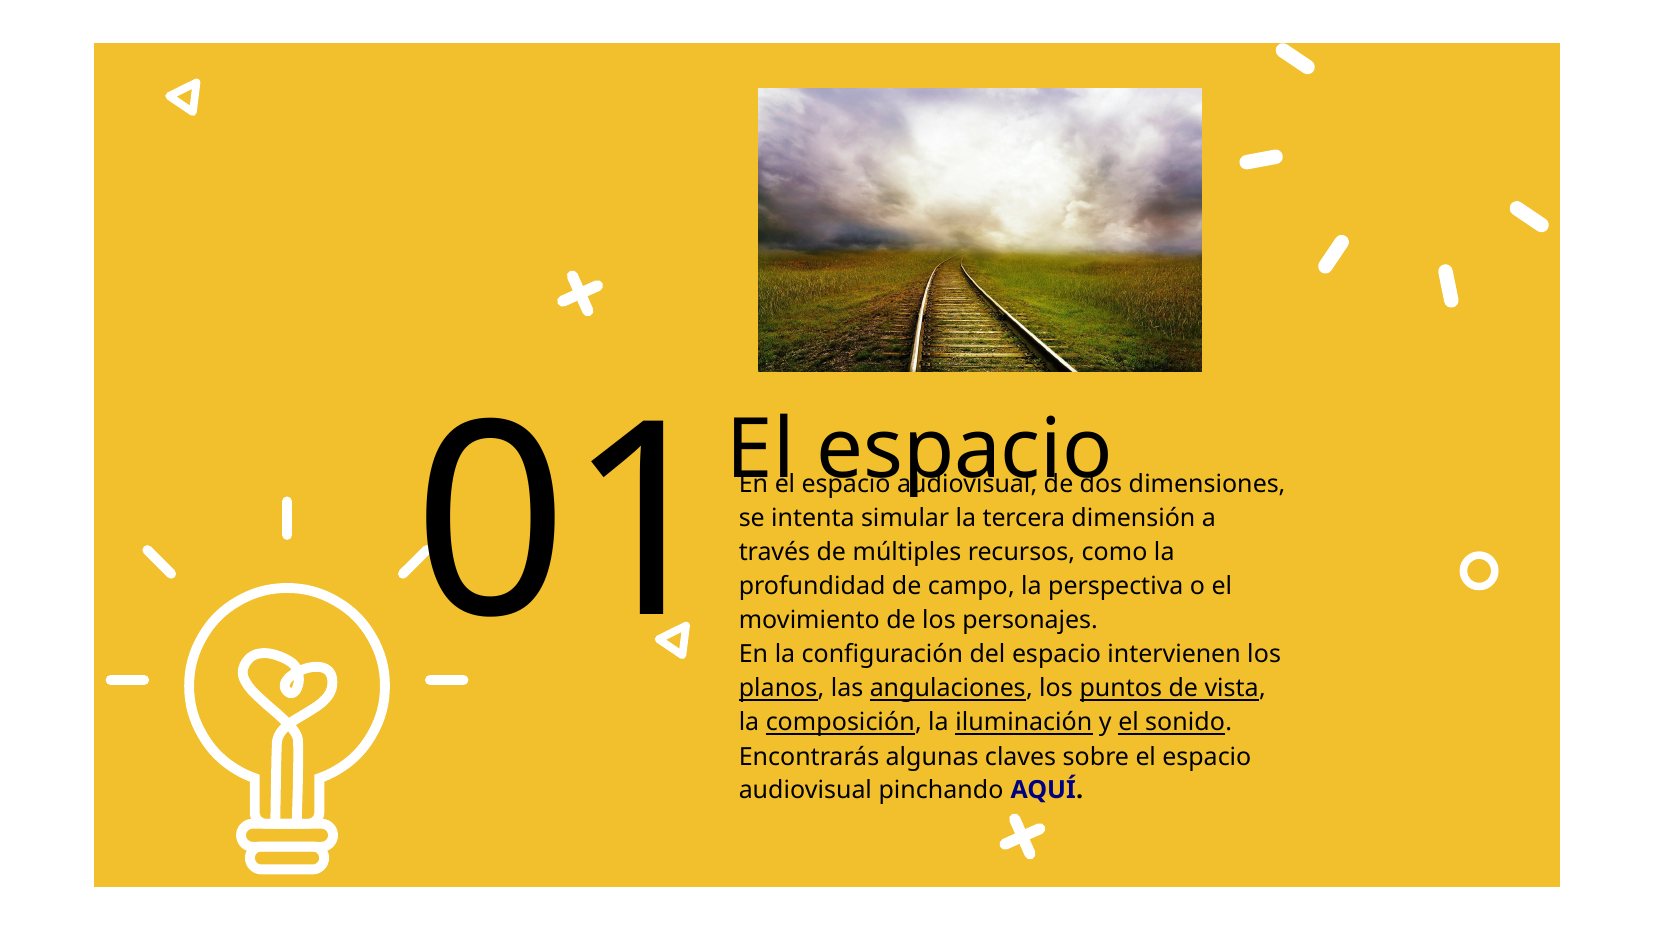

01
# El espacio
En el espacio audiovisual, de dos dimensiones, se intenta simular la tercera dimensión a través de múltiples recursos, como la profundidad de campo, la perspectiva o el movimiento de los personajes.
En la configuración del espacio intervienen los planos, las angulaciones, los puntos de vista, la composición, la iluminación y el sonido. Encontrarás algunas claves sobre el espacio audiovisual pinchando AQUÍ.